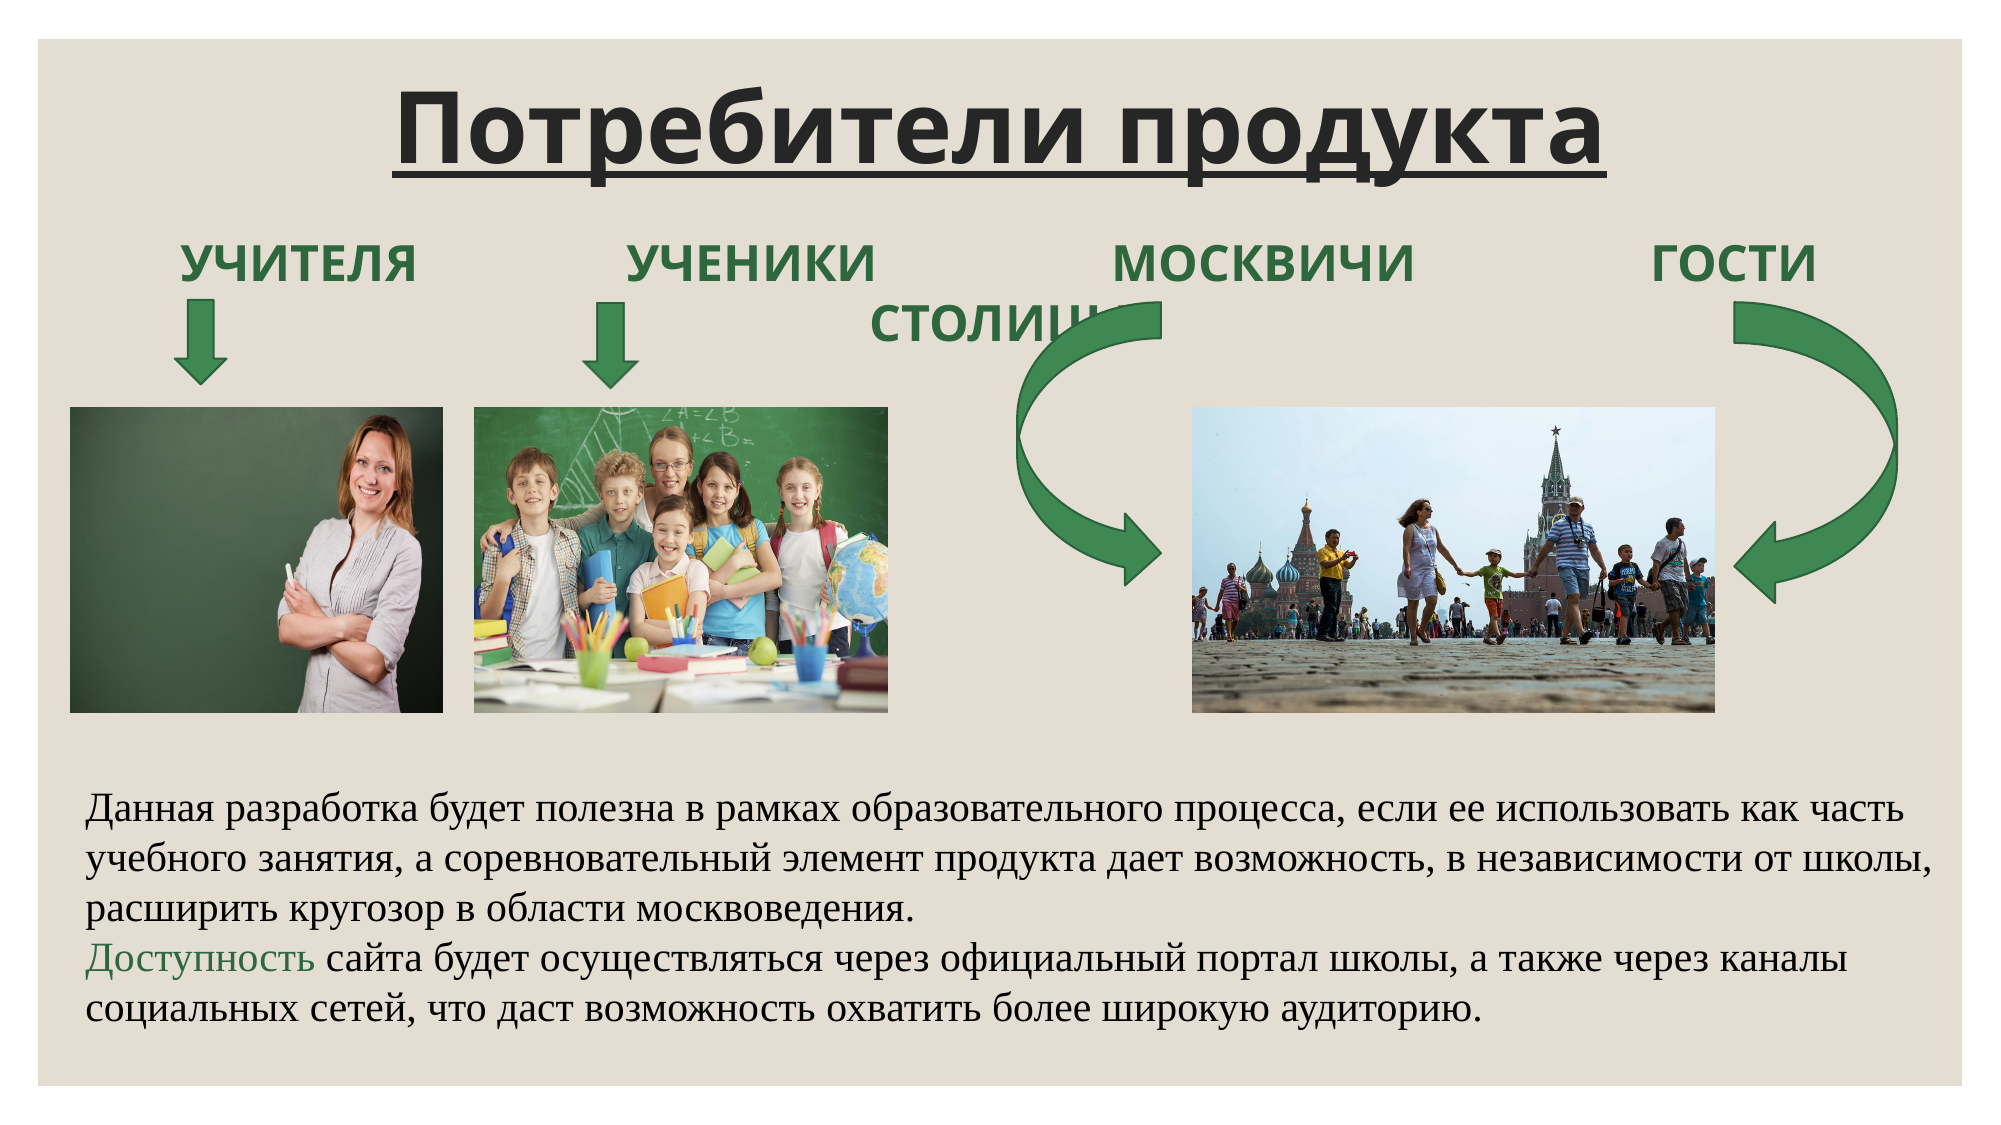

# Потребители продукта
УЧИТЕЛЯ УЧЕНИКИ МОСКВИЧИ ГОСТИ СТОЛИЦЫ
Данная разработка будет полезна в рамках образовательного процесса, если ее использовать как часть учебного занятия, а соревновательный элемент продукта дает возможность, в независимости от школы, расширить кругозор в области москвоведения.
Доступность сайта будет осуществляться через официальный портал школы, а также через каналы социальных сетей, что даст возможность охватить более широкую аудиторию.